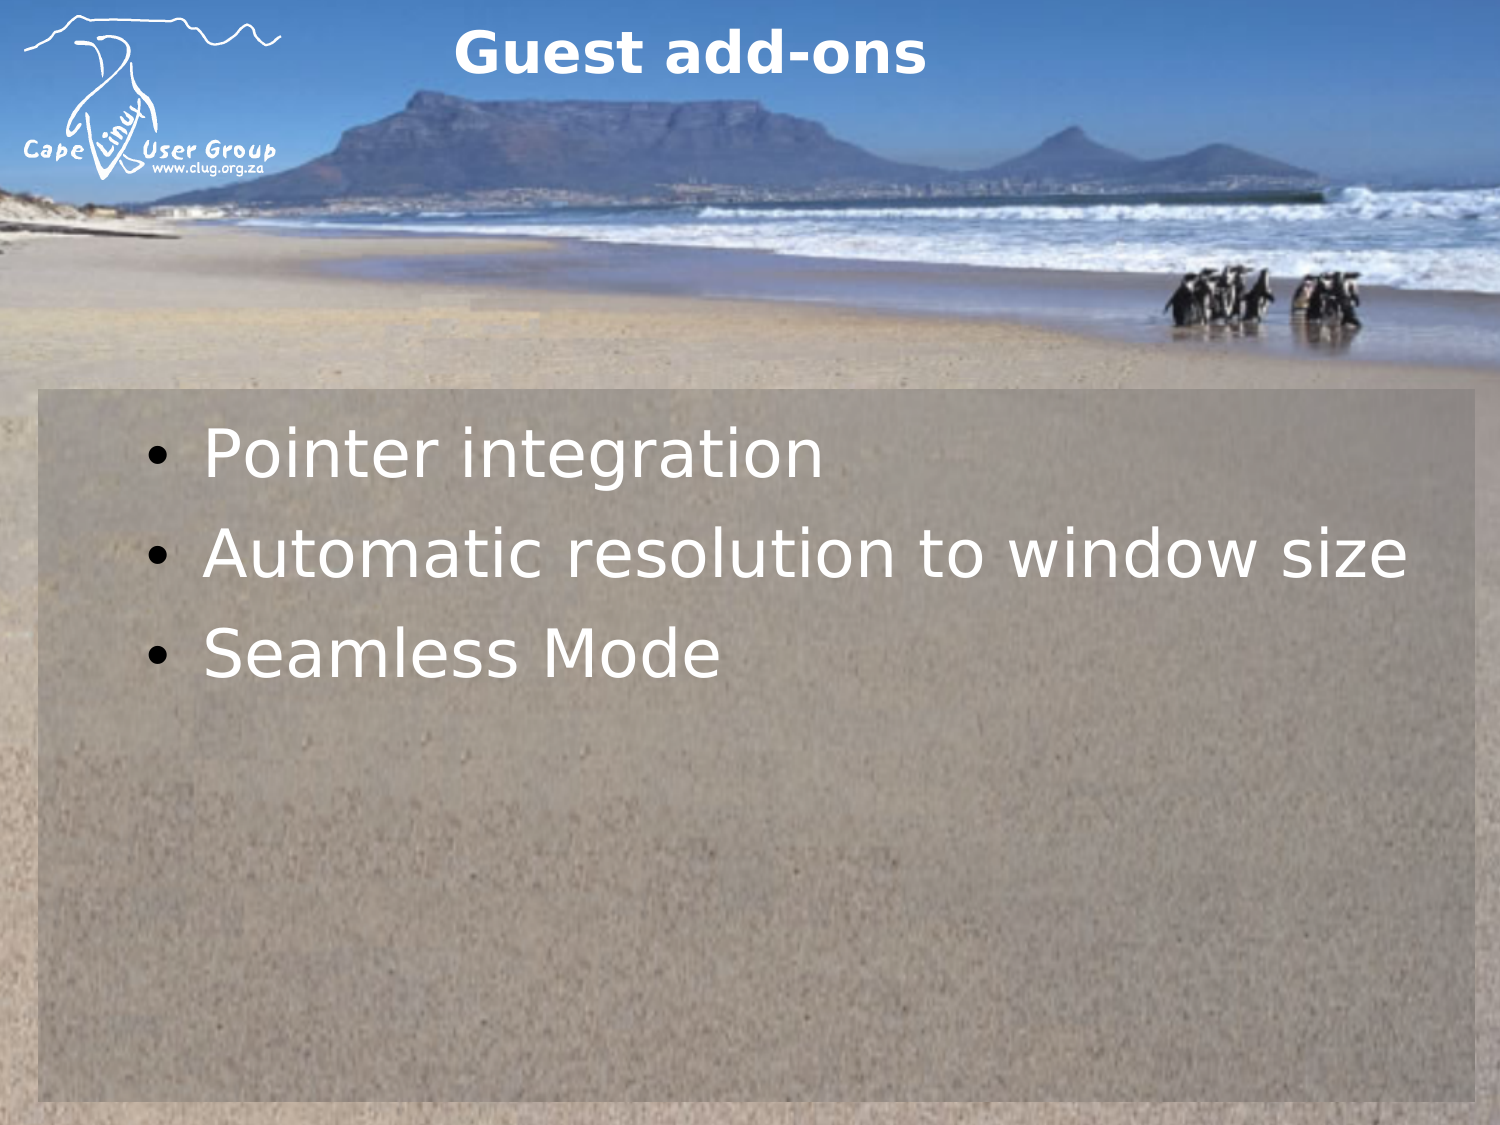

# Guest add-ons
Pointer integration
Automatic resolution to window size
Seamless Mode